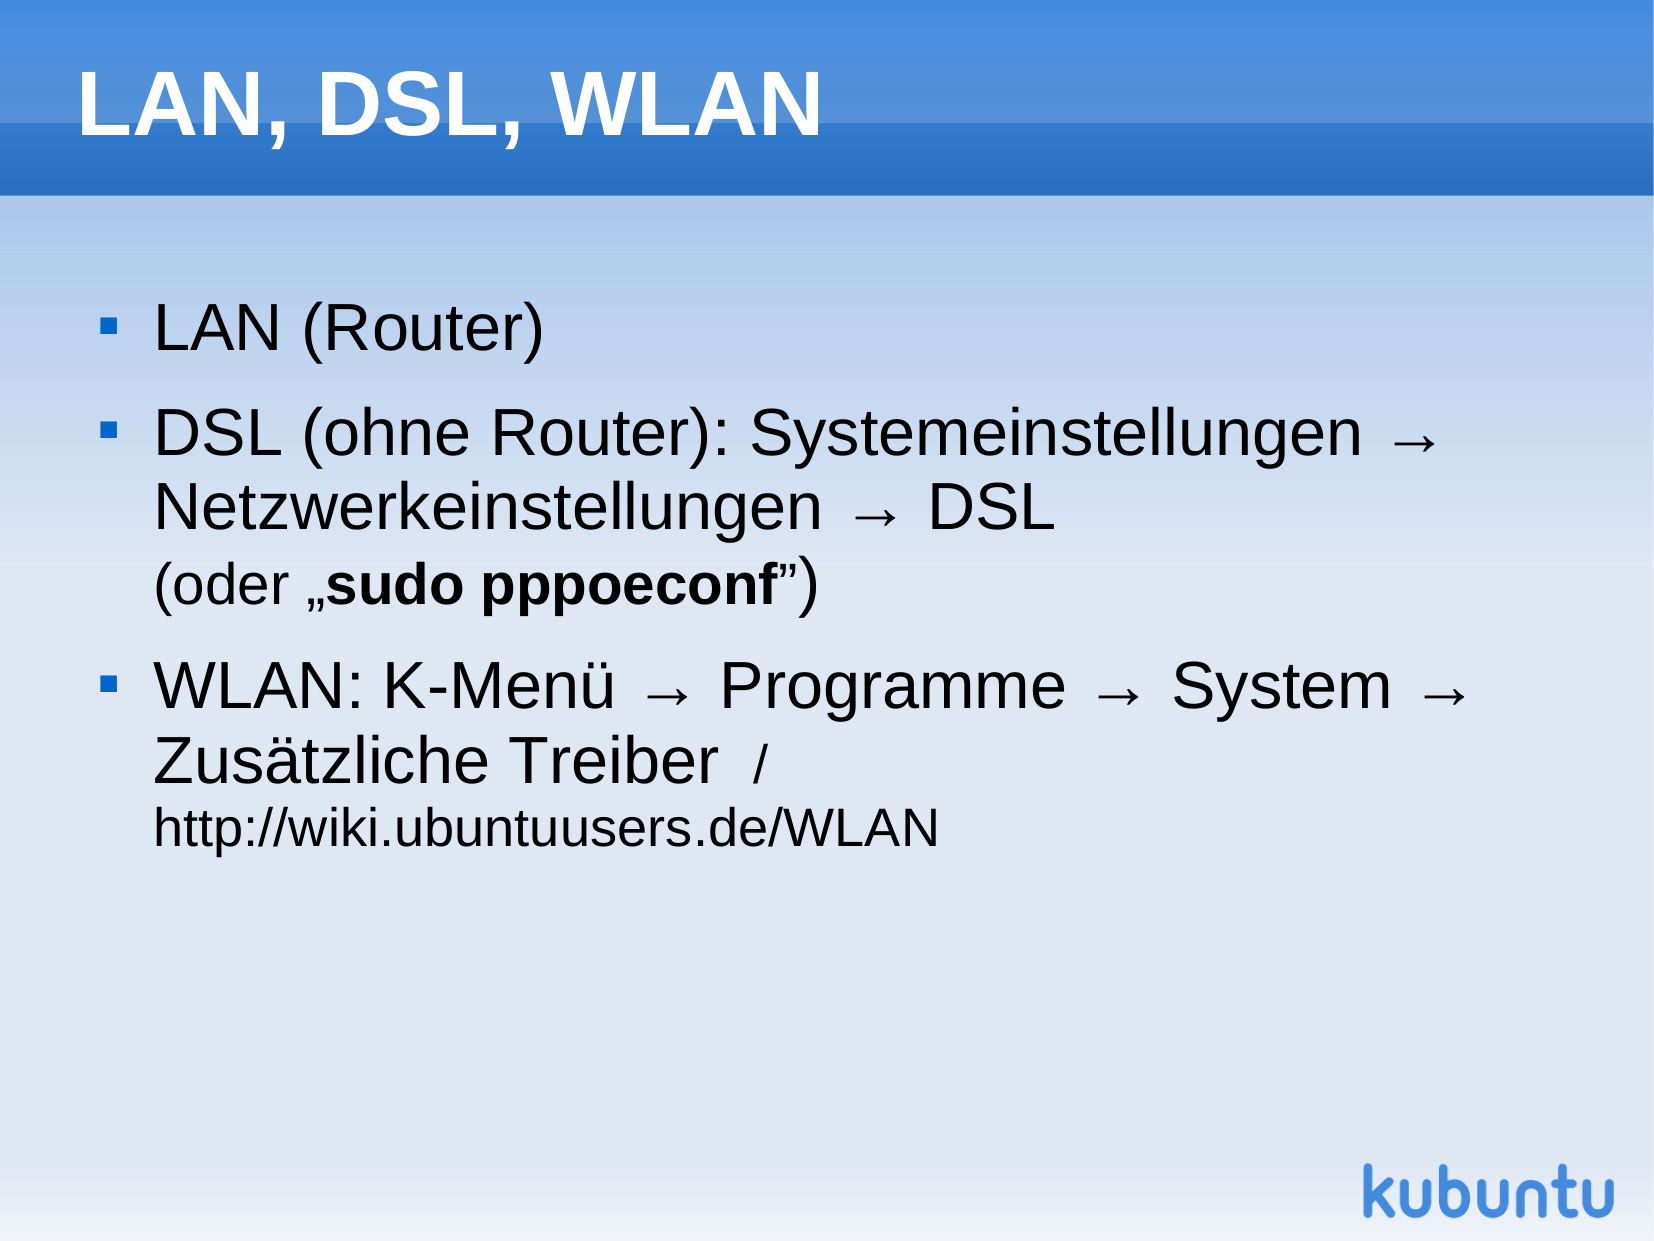

# LAN, DSL, WLAN
LAN (Router)
DSL (ohne Router): Systemeinstellungen → Netzwerkeinstellungen → DSL
(oder „sudo pppoeconf”)
WLAN: K-Menü → Programme → System → Zusätzliche Treiber / http://wiki.ubuntuusers.de/WLAN